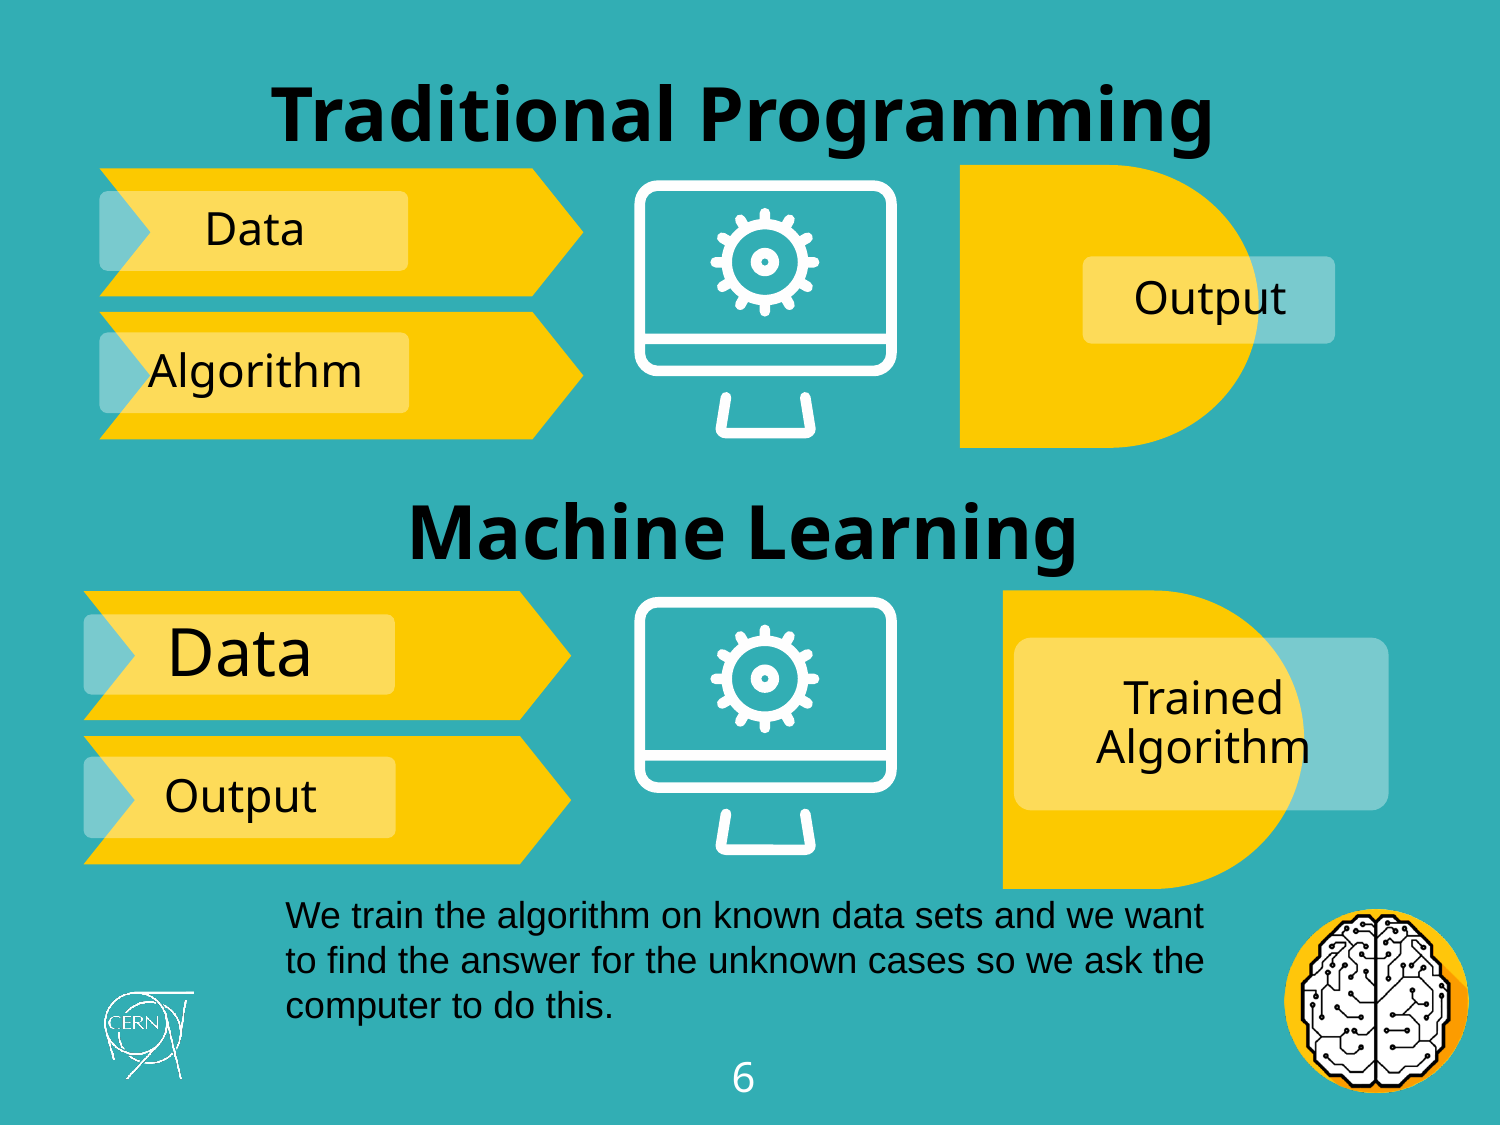

Traditional Programming
Data
Output
Algorithm
Machine Learning
Data
Trained Algorithm
Output
We train the algorithm on known data sets and we want to find the answer for the unknown cases so we ask the computer to do this.